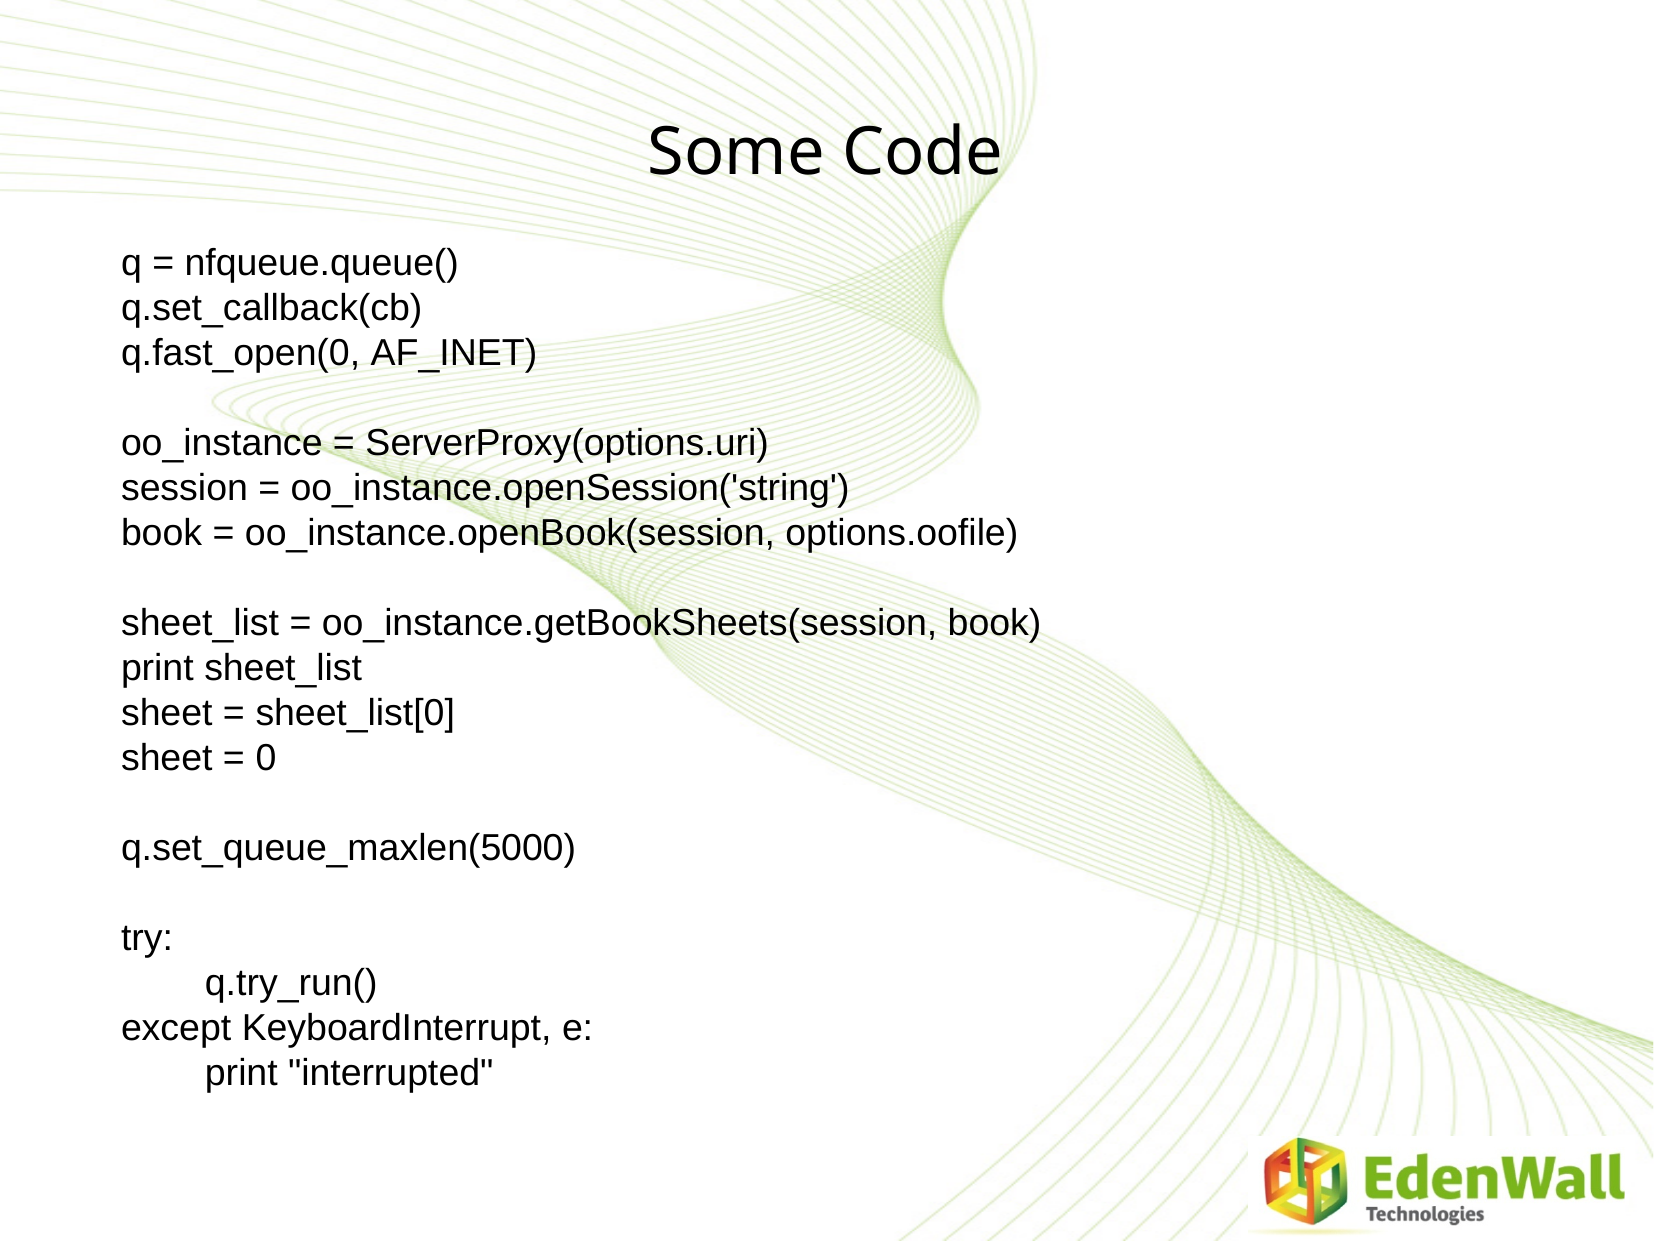

# Some Code
q = nfqueue.queue()
q.set_callback(cb)
q.fast_open(0, AF_INET)
oo_instance = ServerProxy(options.uri)
session = oo_instance.openSession('string')
book = oo_instance.openBook(session, options.oofile)
sheet_list = oo_instance.getBookSheets(session, book)
print sheet_list
sheet = sheet_list[0]
sheet = 0
q.set_queue_maxlen(5000)
try:
 q.try_run()
except KeyboardInterrupt, e:
 print "interrupted"